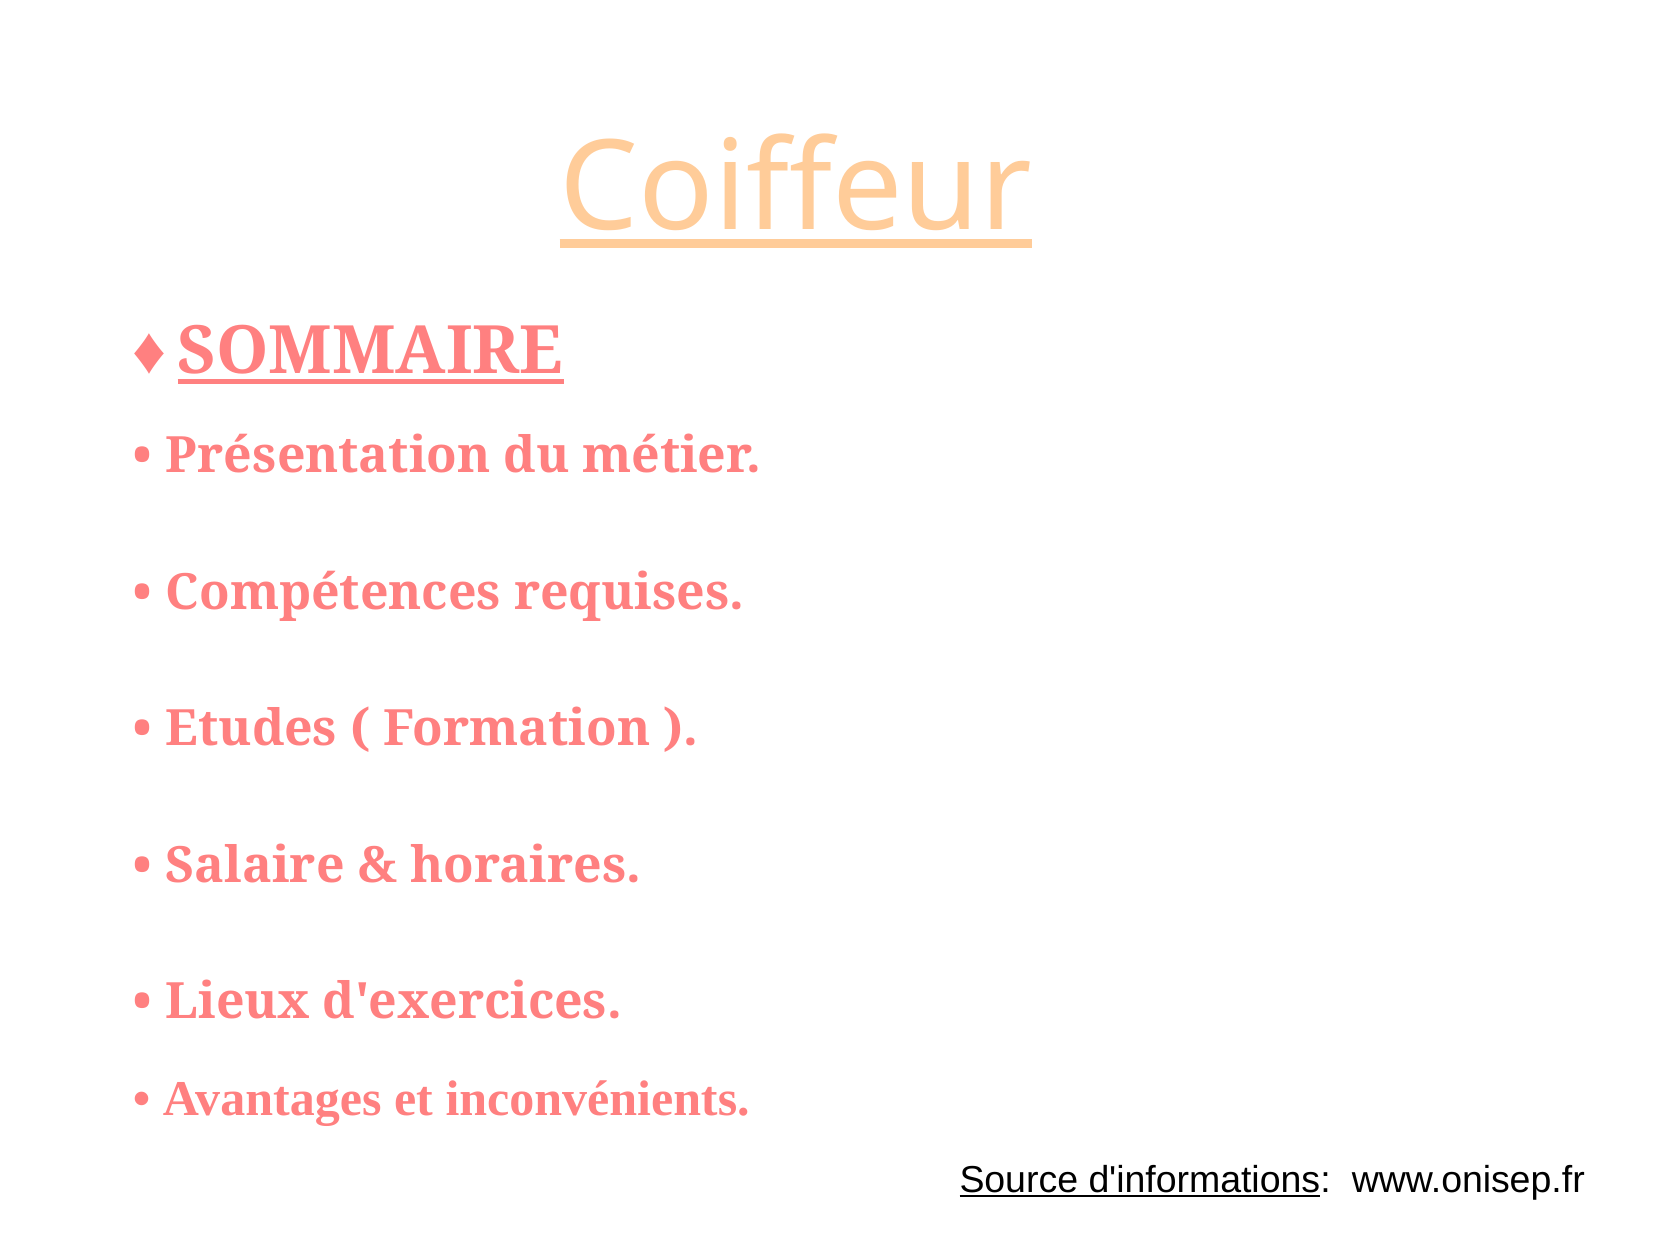

Coiffeur
♦ SOMMAIRE
• Présentation du métier.
• Compétences requises.
• Etudes ( Formation ).
• Salaire & horaires.
• Lieux d'exercices.
• Avantages et inconvénients.
Source d'informations: www.onisep.fr